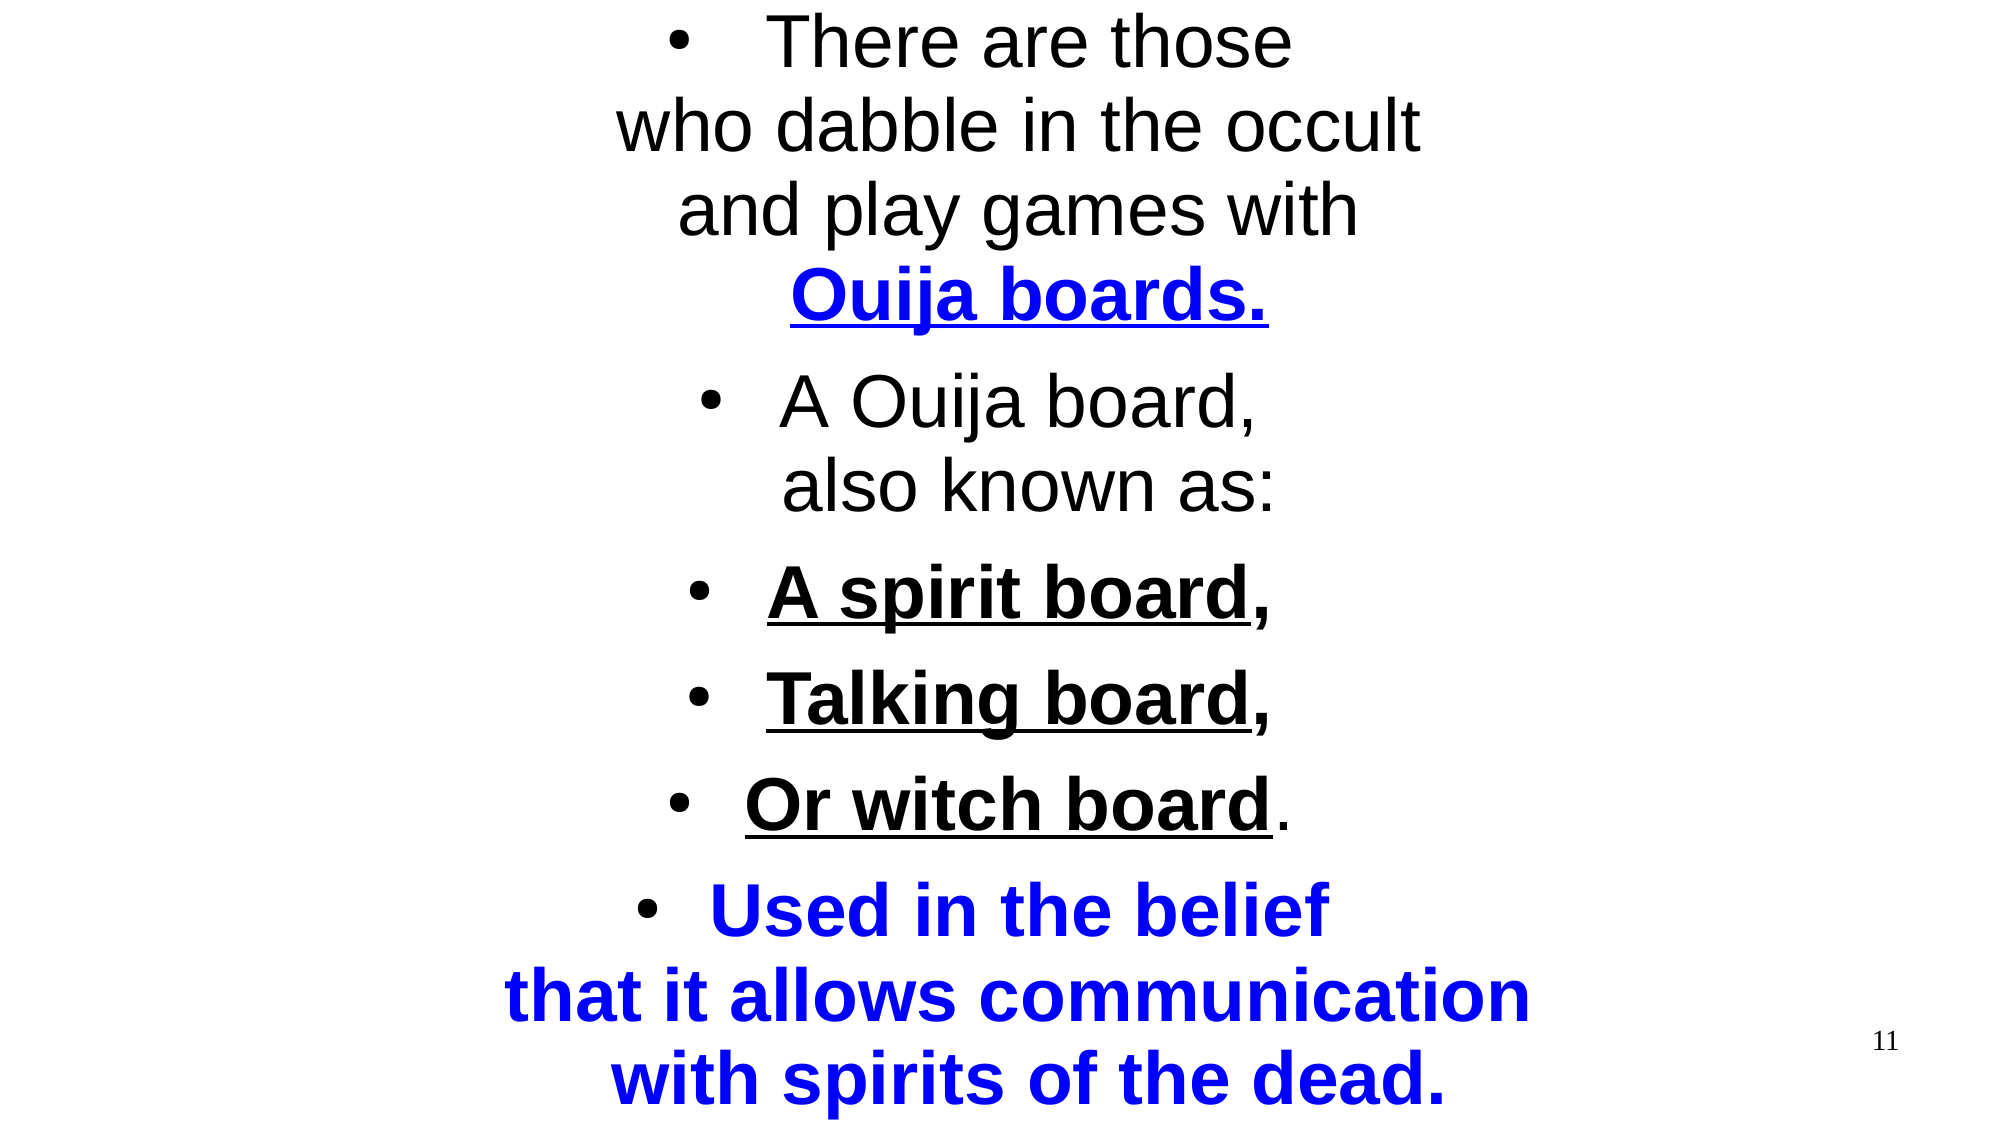

# There are those who dabble in the occult and play games with Ouija boards.
A Ouija board,
also known as:
A spirit board,
Talking board,
Or witch board.
Used in the belief
that it allows communication
with spirits of the dead.
11